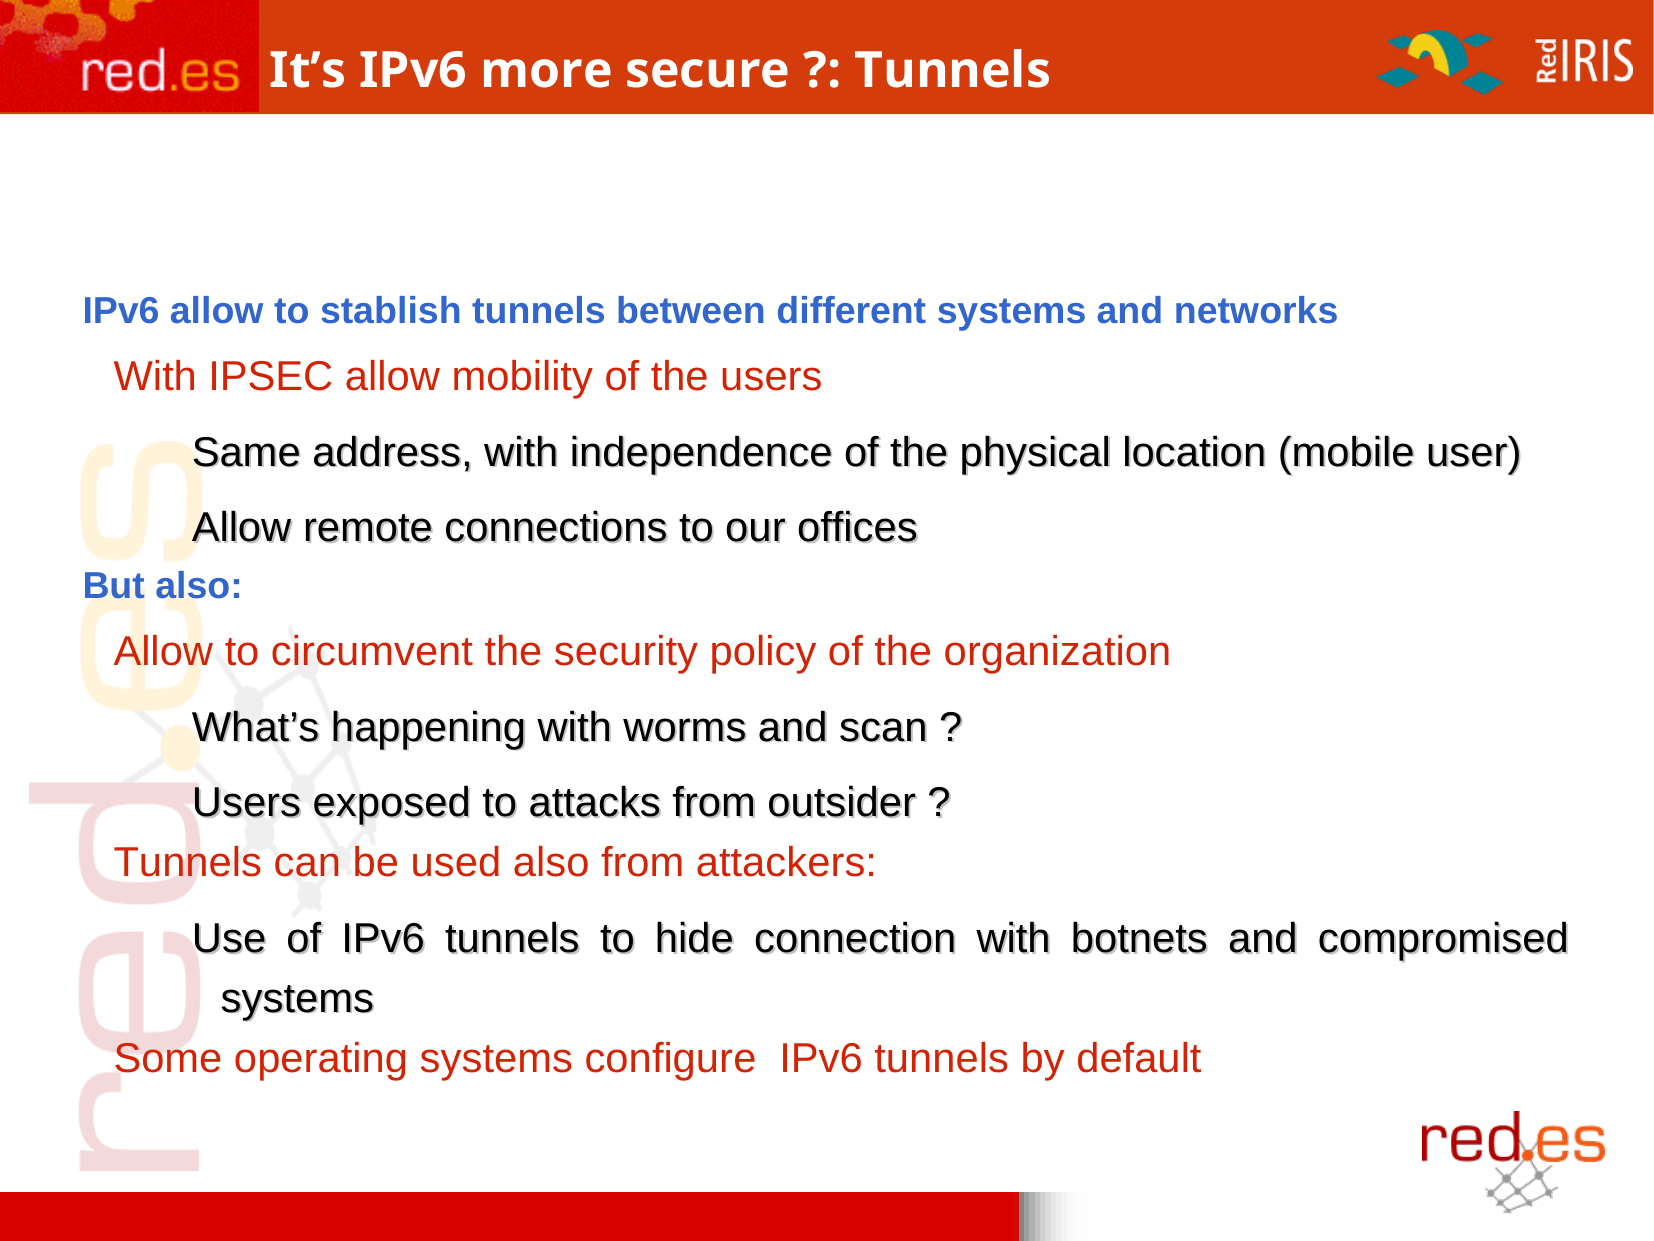

It’s IPv6 more secure ?: Tunnels
# IPv6 allow to stablish tunnels between different systems and networks
With IPSEC allow mobility of the users
Same address, with independence of the physical location (mobile user)
Allow remote connections to our offices
But also:
Allow to circumvent the security policy of the organization
What’s happening with worms and scan ?
Users exposed to attacks from outsider ?
Tunnels can be used also from attackers:
Use of IPv6 tunnels to hide connection with botnets and compromised systems
Some operating systems configure IPv6 tunnels by default